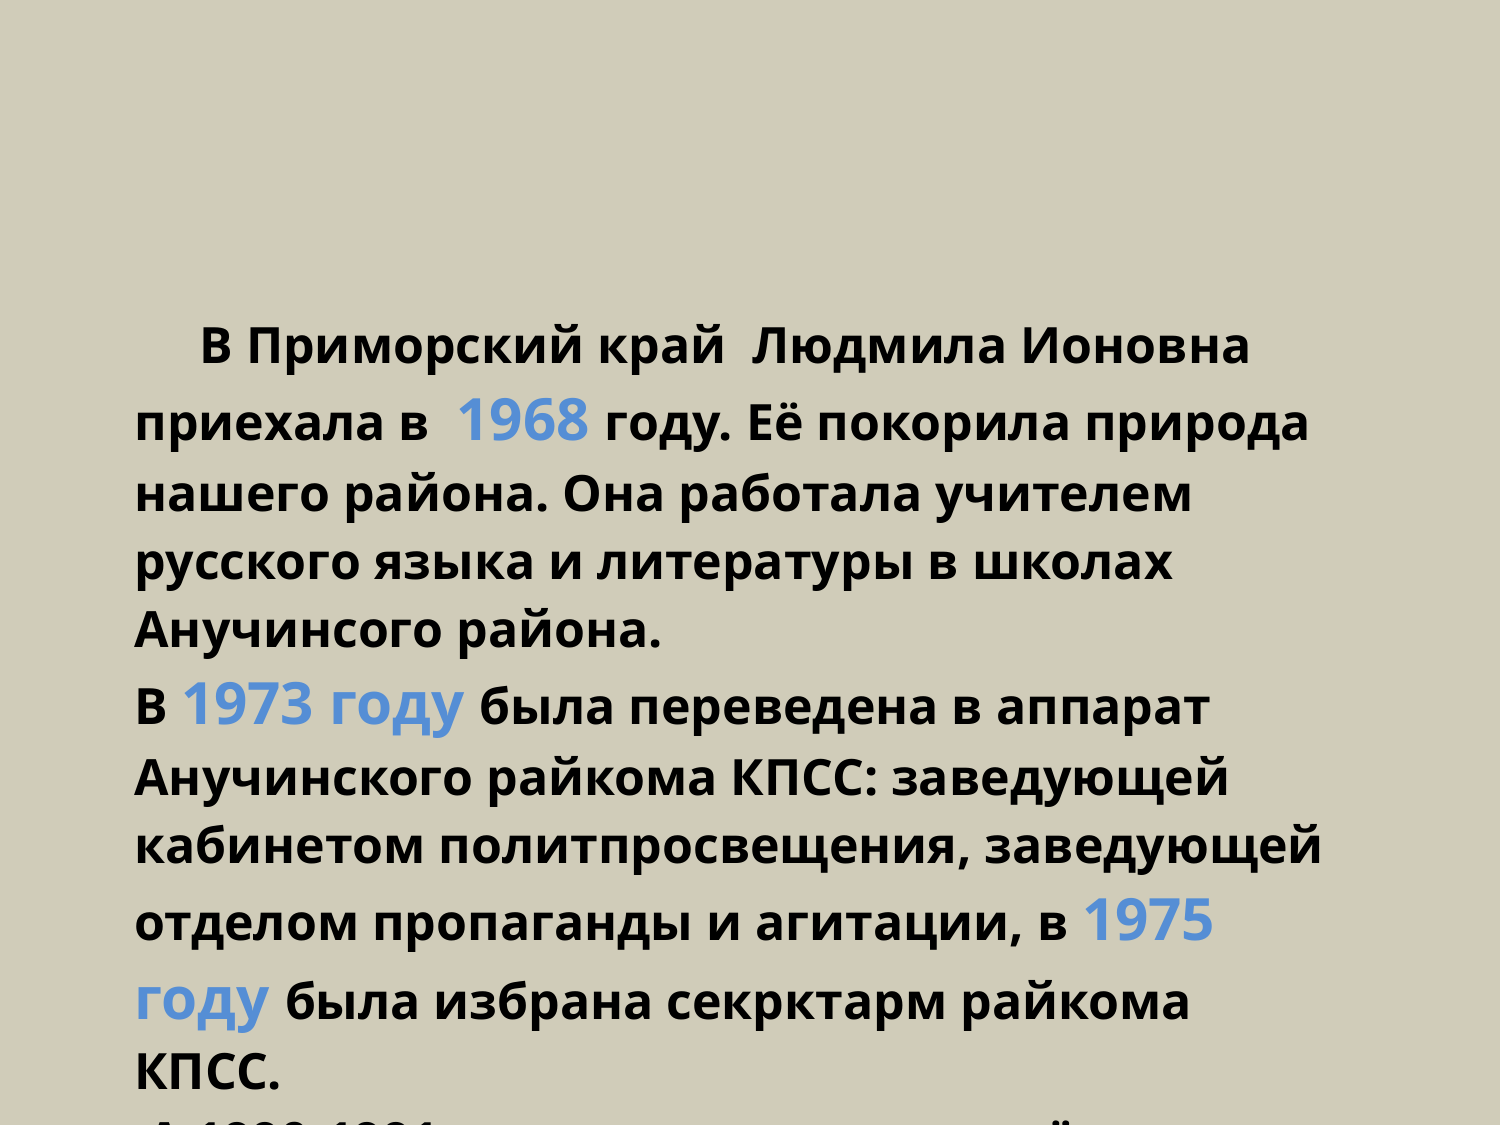

#
 В Приморский край Людмила Ионовна приехала в 1968 году. Её покорила природа нашего района. Она работала учителем русского языка и литературы в школах Анучинсого района.
В 1973 году была переведена в аппарат Анучинского райкома КПСС: заведующей кабинетом политпросвещения, заведующей отделом пропаганды и агитации, в 1975 году была избрана секрктарм райкома КПСС.
 А 1990-1991 г.г.— первым секретарём Анучинского райкома партии.